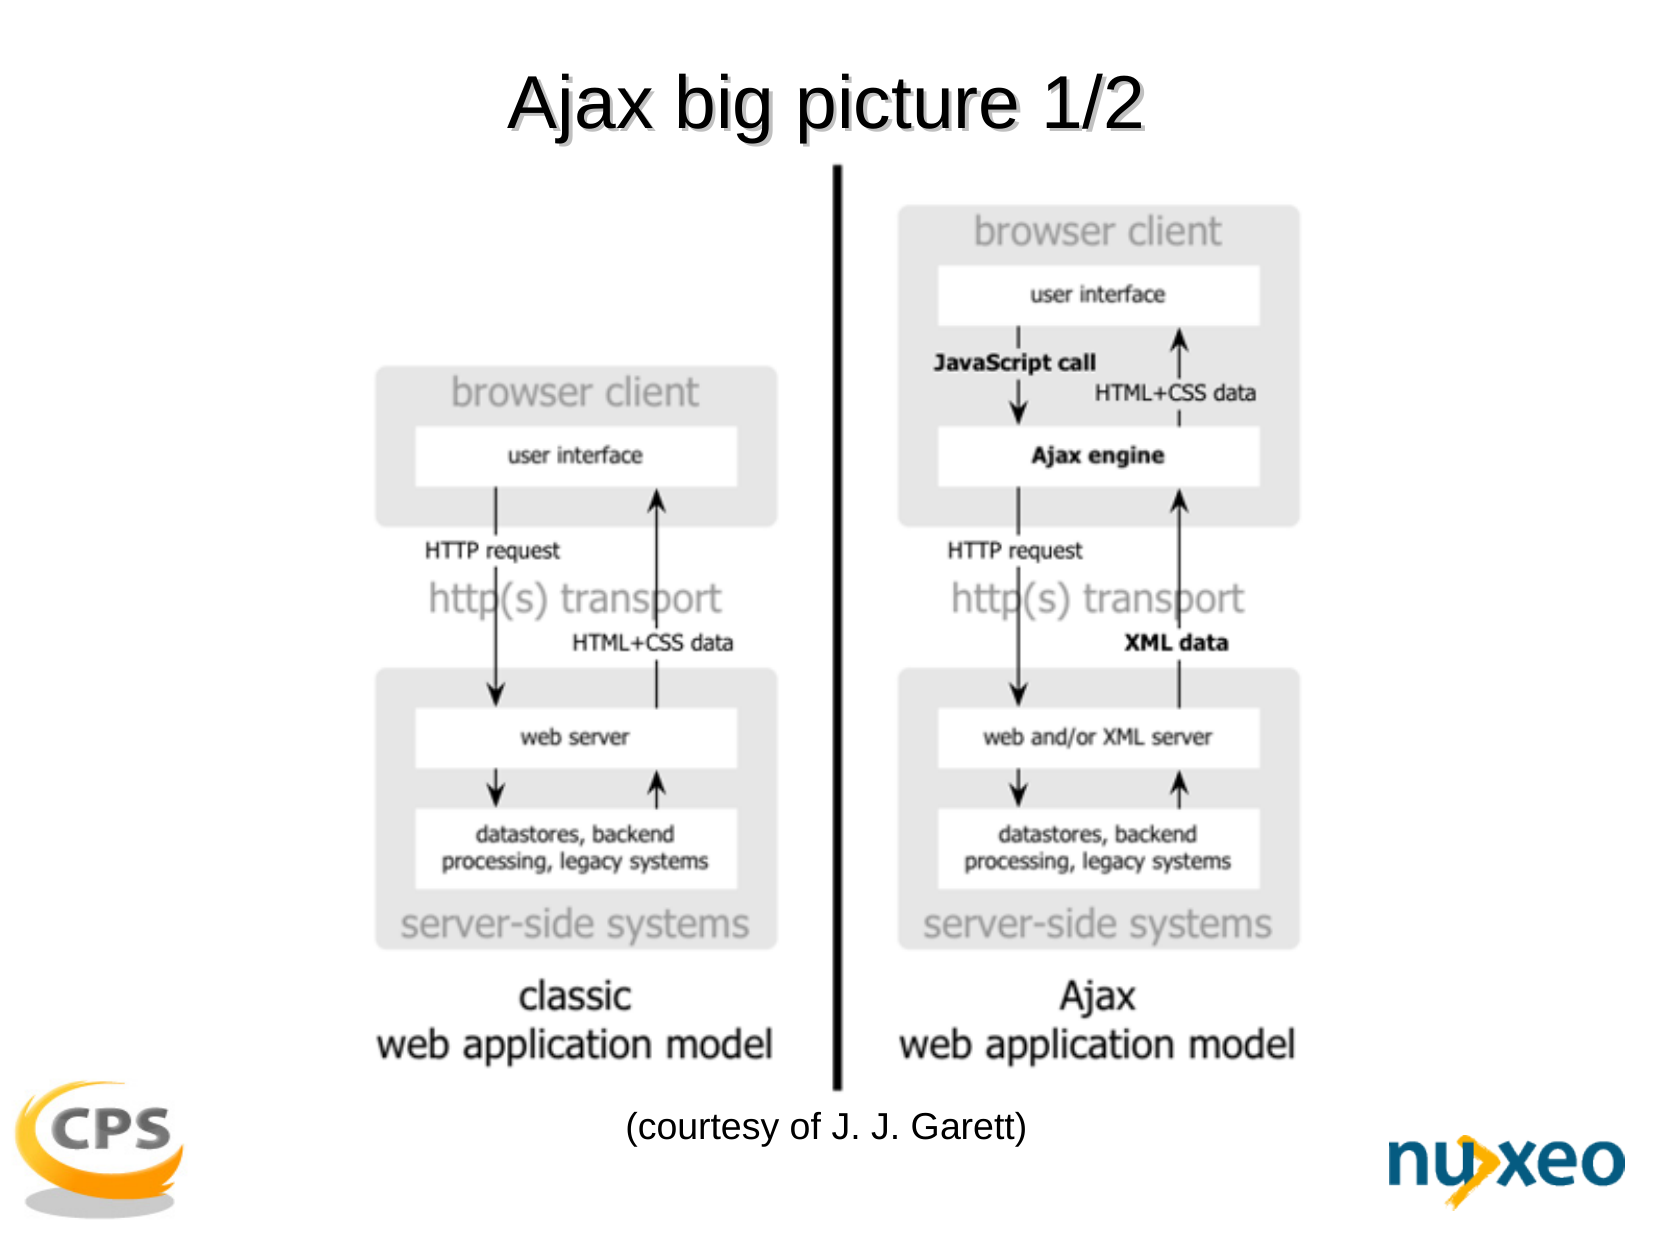

Ajax big picture 1/2
(courtesy of J. J. Garett)